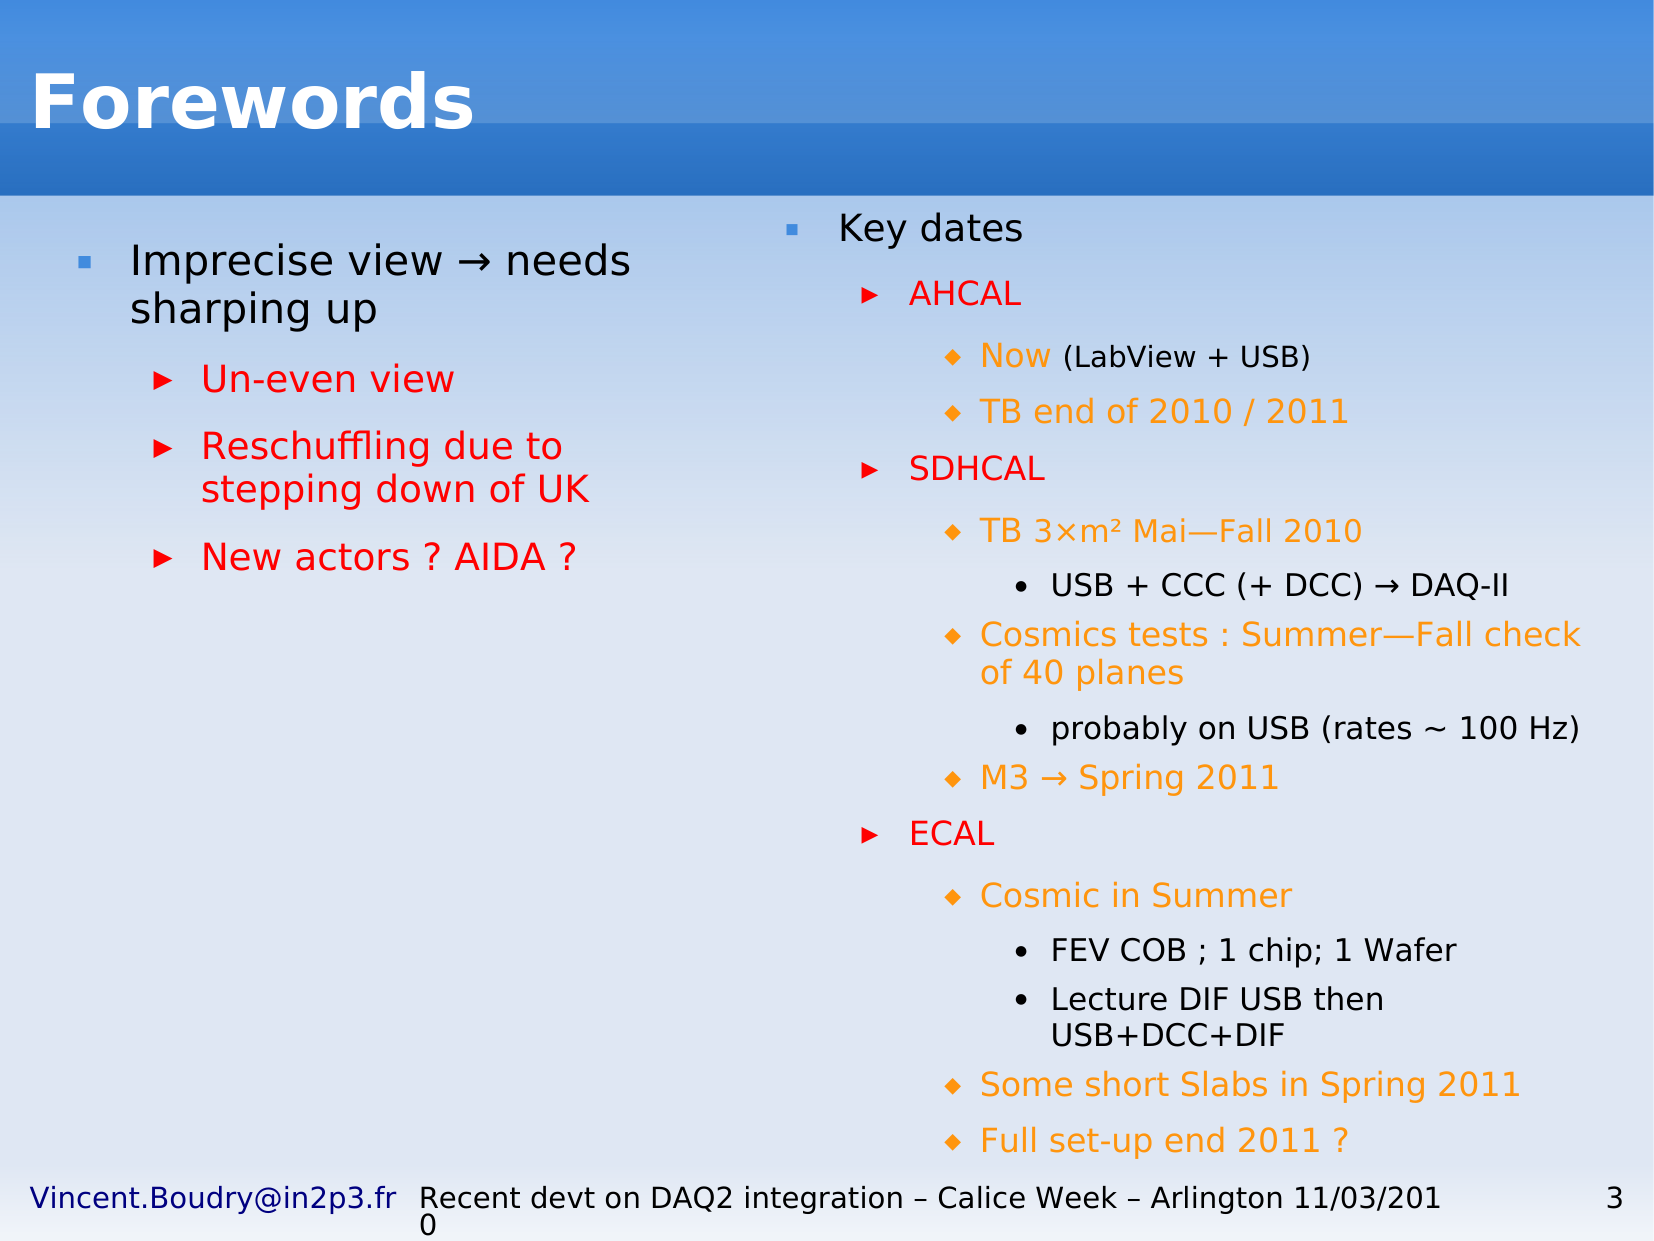

# Forewords
Key dates
AHCAL
Now (LabView + USB)
TB end of 2010 / 2011
SDHCAL
TB 3×m² Mai—Fall 2010
USB + CCC (+ DCC) → DAQ-II
Cosmics tests : Summer—Fall check of 40 planes
probably on USB (rates ~ 100 Hz)
M3 → Spring 2011
ECAL
Cosmic in Summer
FEV COB ; 1 chip; 1 Wafer
Lecture DIF USB then USB+DCC+DIF
Some short Slabs in Spring 2011
Full set-up end 2011 ?
Imprecise view → needs sharping up
Un-even view
Reschuffling due to stepping down of UK
New actors ? AIDA ?
Recent devt on DAQ2 integration – Calice Week – Arlington 11/03/2010
3